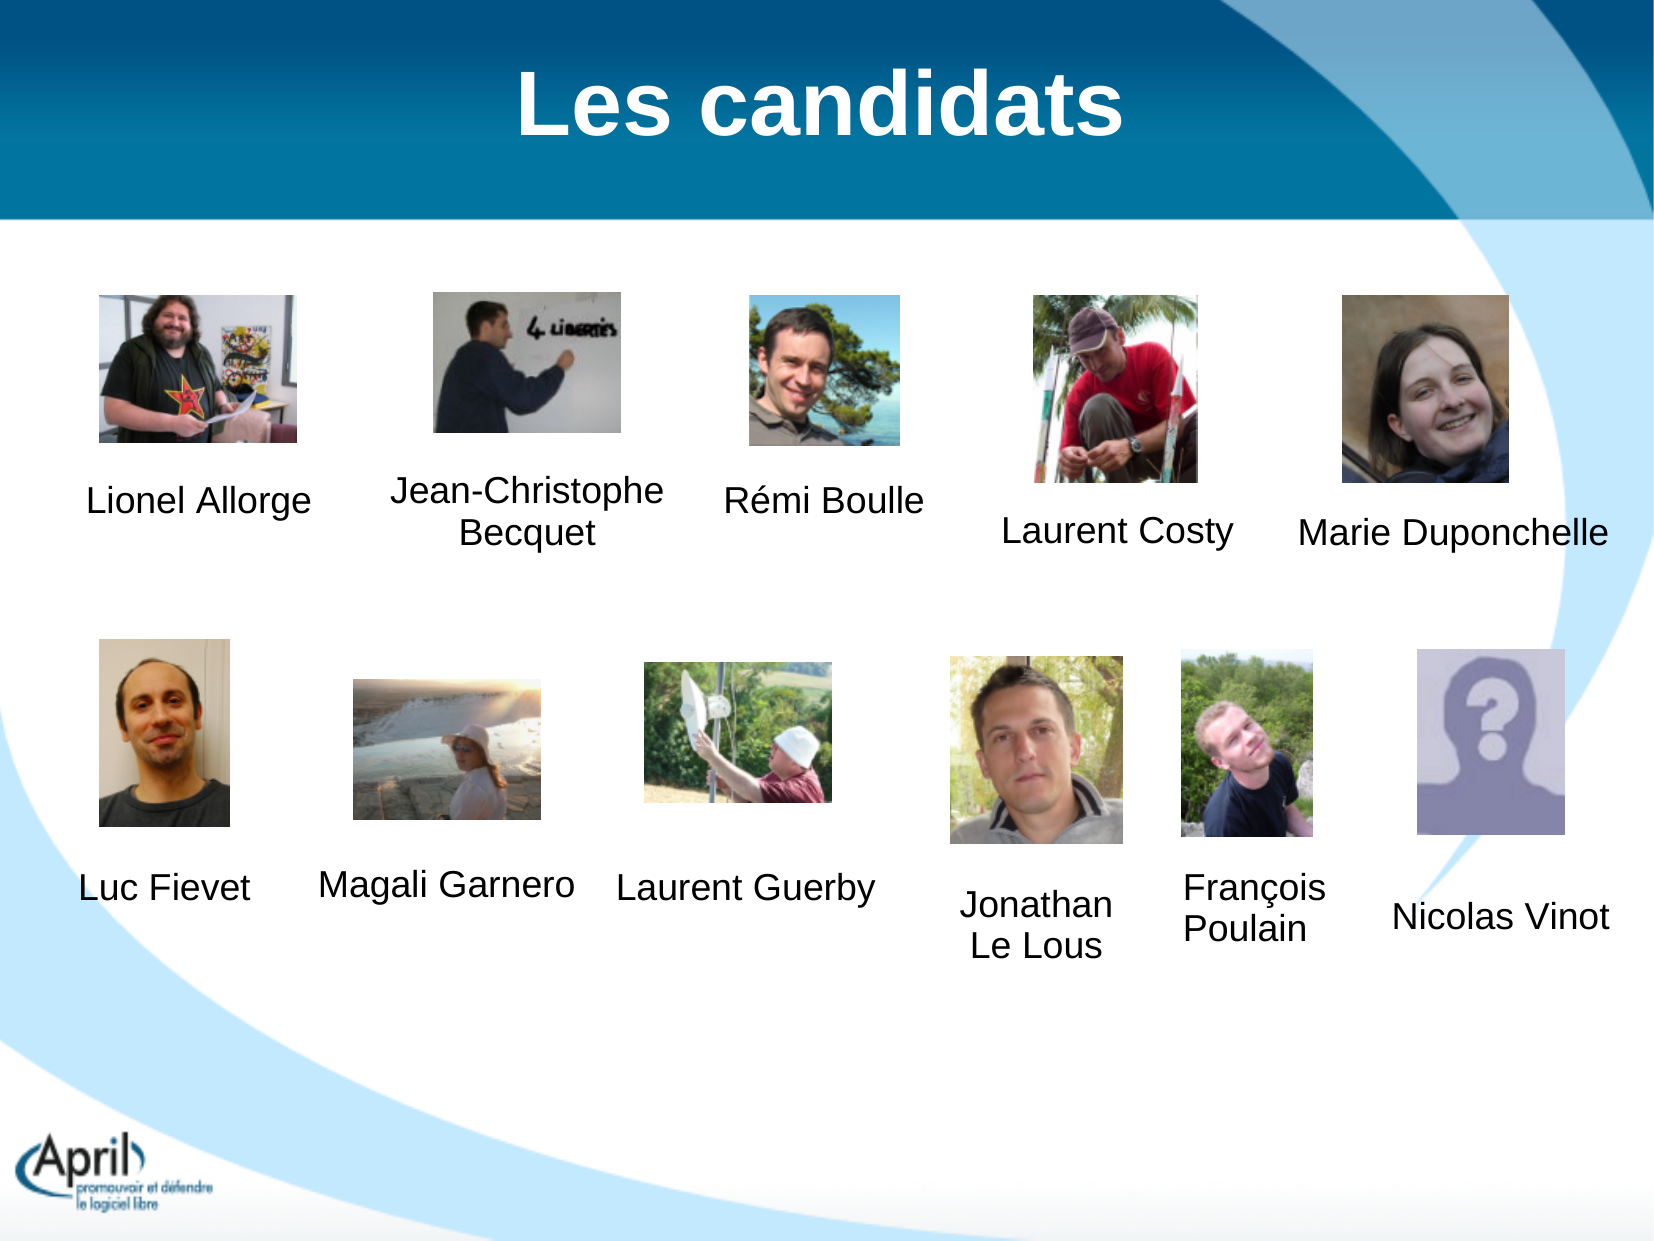

# Les candidats
Jean-Christophe
Becquet
Lionel Allorge
Rémi Boulle
 Laurent Costy
 Marie Duponchelle
Magali Garnero
Luc Fievet
 Laurent Guerby
François
Poulain
Jonathan
Le Lous
 Nicolas Vinot